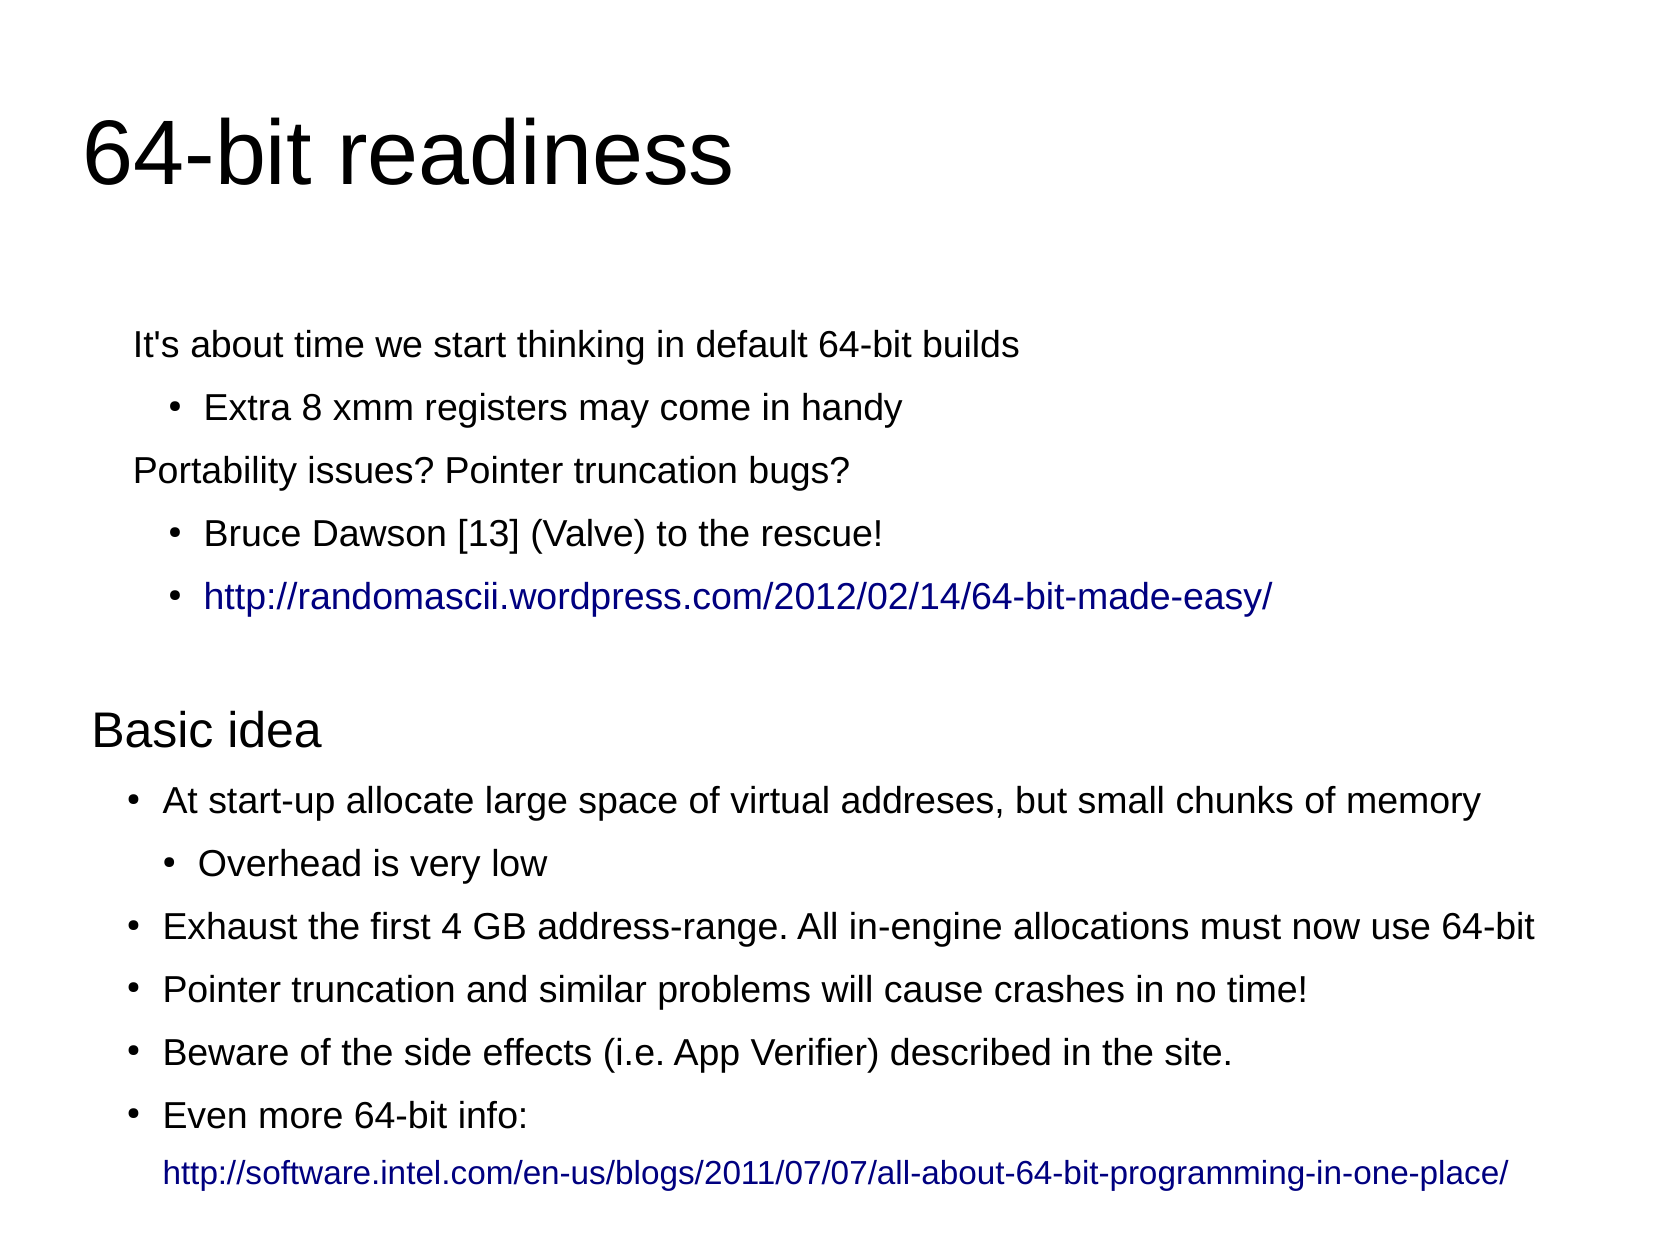

# 64-bit readiness
It's about time we start thinking in default 64-bit builds
Extra 8 xmm registers may come in handy
Portability issues? Pointer truncation bugs?
Bruce Dawson [13] (Valve) to the rescue!
http://randomascii.wordpress.com/2012/02/14/64-bit-made-easy/
Basic idea
At start-up allocate large space of virtual addreses, but small chunks of memory
Overhead is very low
Exhaust the first 4 GB address-range. All in-engine allocations must now use 64-bit
Pointer truncation and similar problems will cause crashes in no time!
Beware of the side effects (i.e. App Verifier) described in the site.
Even more 64-bit info:http://software.intel.com/en-us/blogs/2011/07/07/all-about-64-bit-programming-in-one-place/